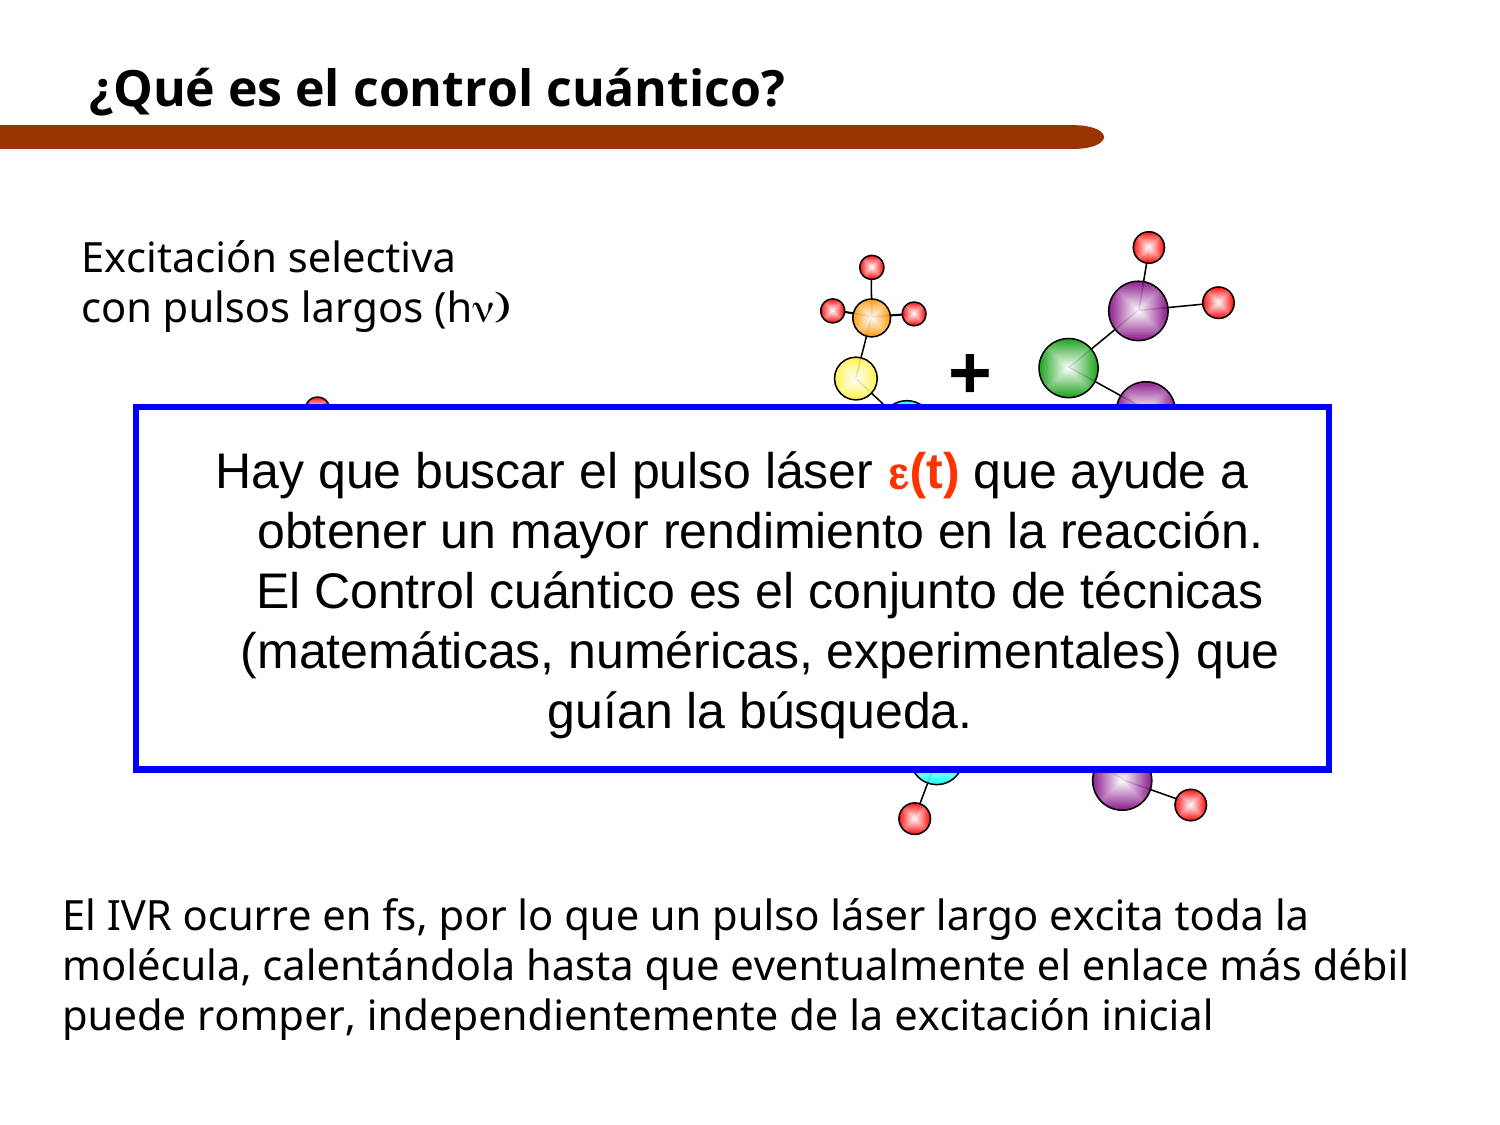

¿Qué es el control cuántico?
Excitación selectiva
con pulsos largos (h
+
Hay que buscar el pulso láser (t) que ayude a obtener un mayor rendimiento en la reacción. El Control cuántico es el conjunto de técnicas (matemáticas, numéricas, experimentales) que guían la búsqueda.
El IVR ocurre en fs, por lo que un pulso láser largo excita toda la molécula, calentándola hasta que eventualmente el enlace más débil puede romper, independientemente de la excitación inicial